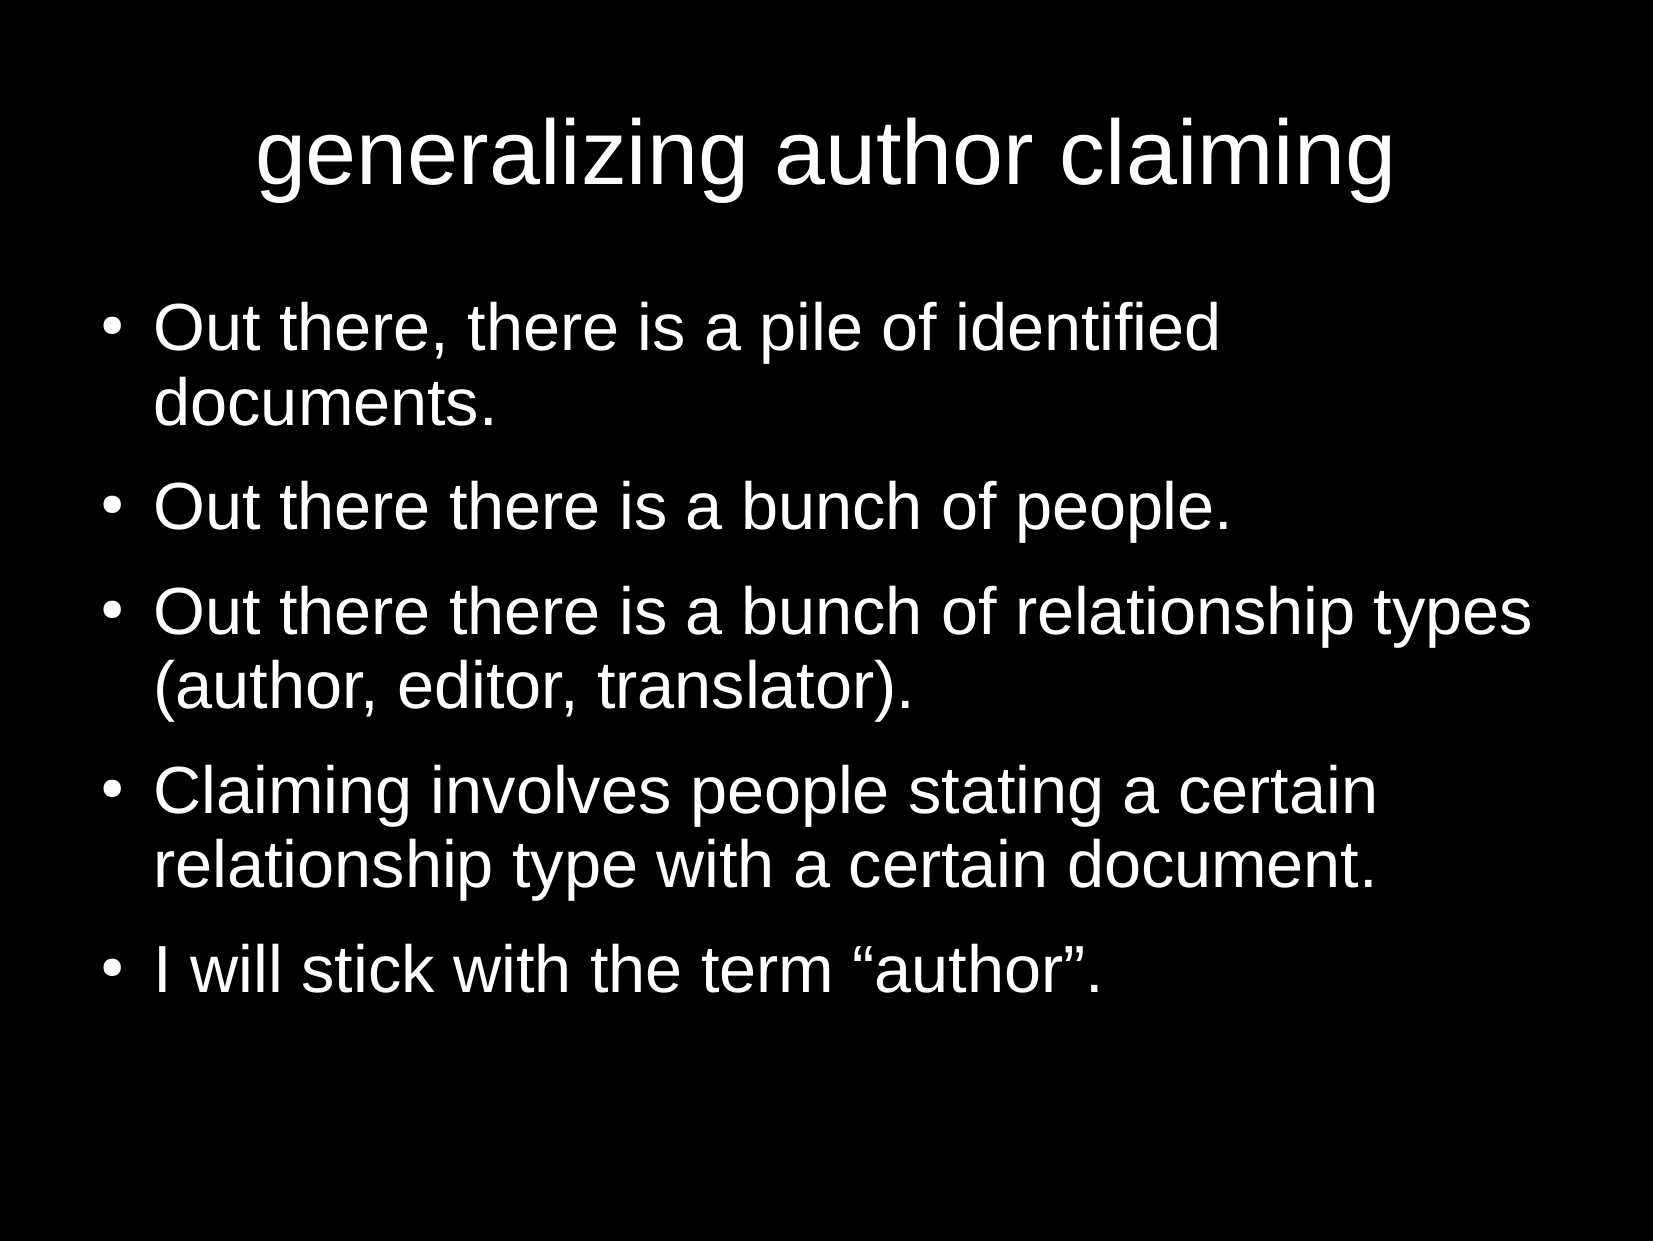

# generalizing author claiming
Out there, there is a pile of identified documents.
Out there there is a bunch of people.
Out there there is a bunch of relationship types (author, editor, translator).
Claiming involves people stating a certain relationship type with a certain document.
I will stick with the term “author”.